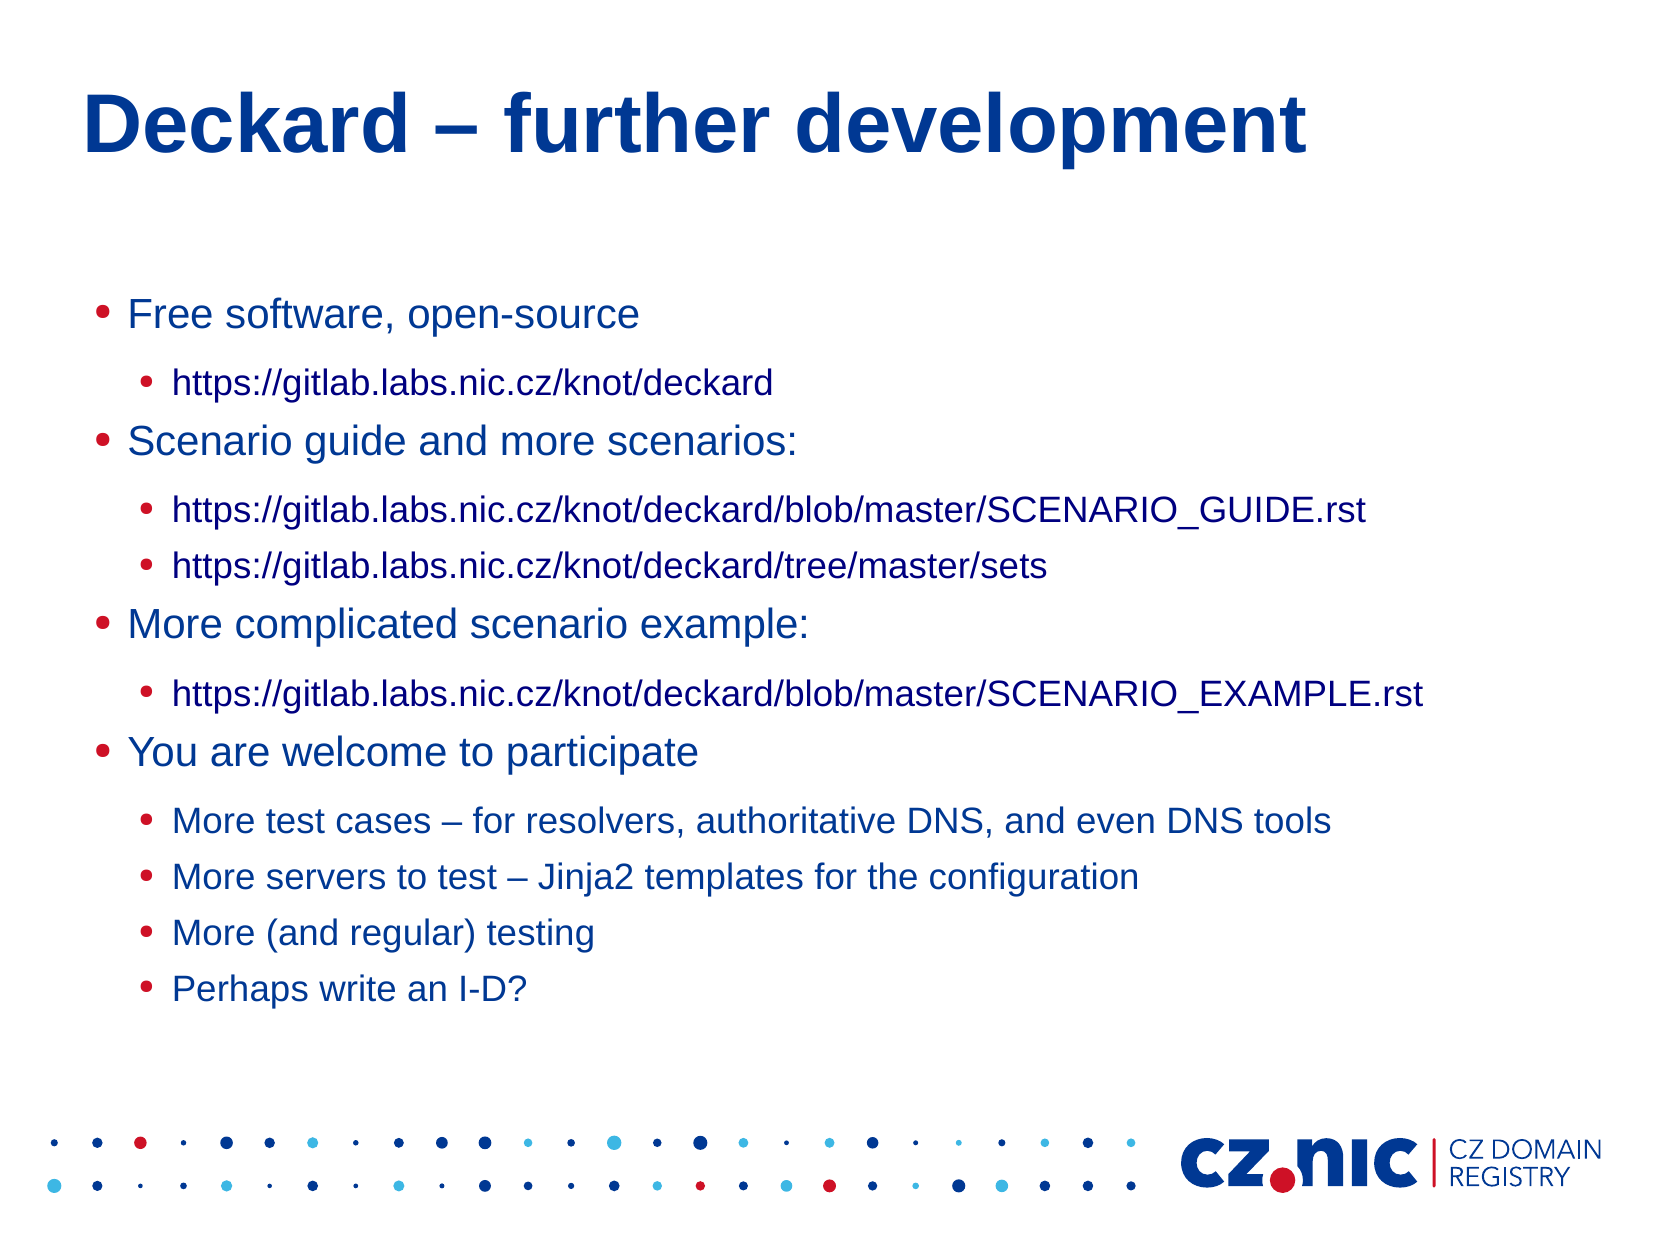

# Deckard – further development
Free software, open-source
https://gitlab.labs.nic.cz/knot/deckard
Scenario guide and more scenarios:
https://gitlab.labs.nic.cz/knot/deckard/blob/master/SCENARIO_GUIDE.rst
https://gitlab.labs.nic.cz/knot/deckard/tree/master/sets
More complicated scenario example:
https://gitlab.labs.nic.cz/knot/deckard/blob/master/SCENARIO_EXAMPLE.rst
You are welcome to participate
More test cases – for resolvers, authoritative DNS, and even DNS tools
More servers to test – Jinja2 templates for the configuration
More (and regular) testing
Perhaps write an I-D?